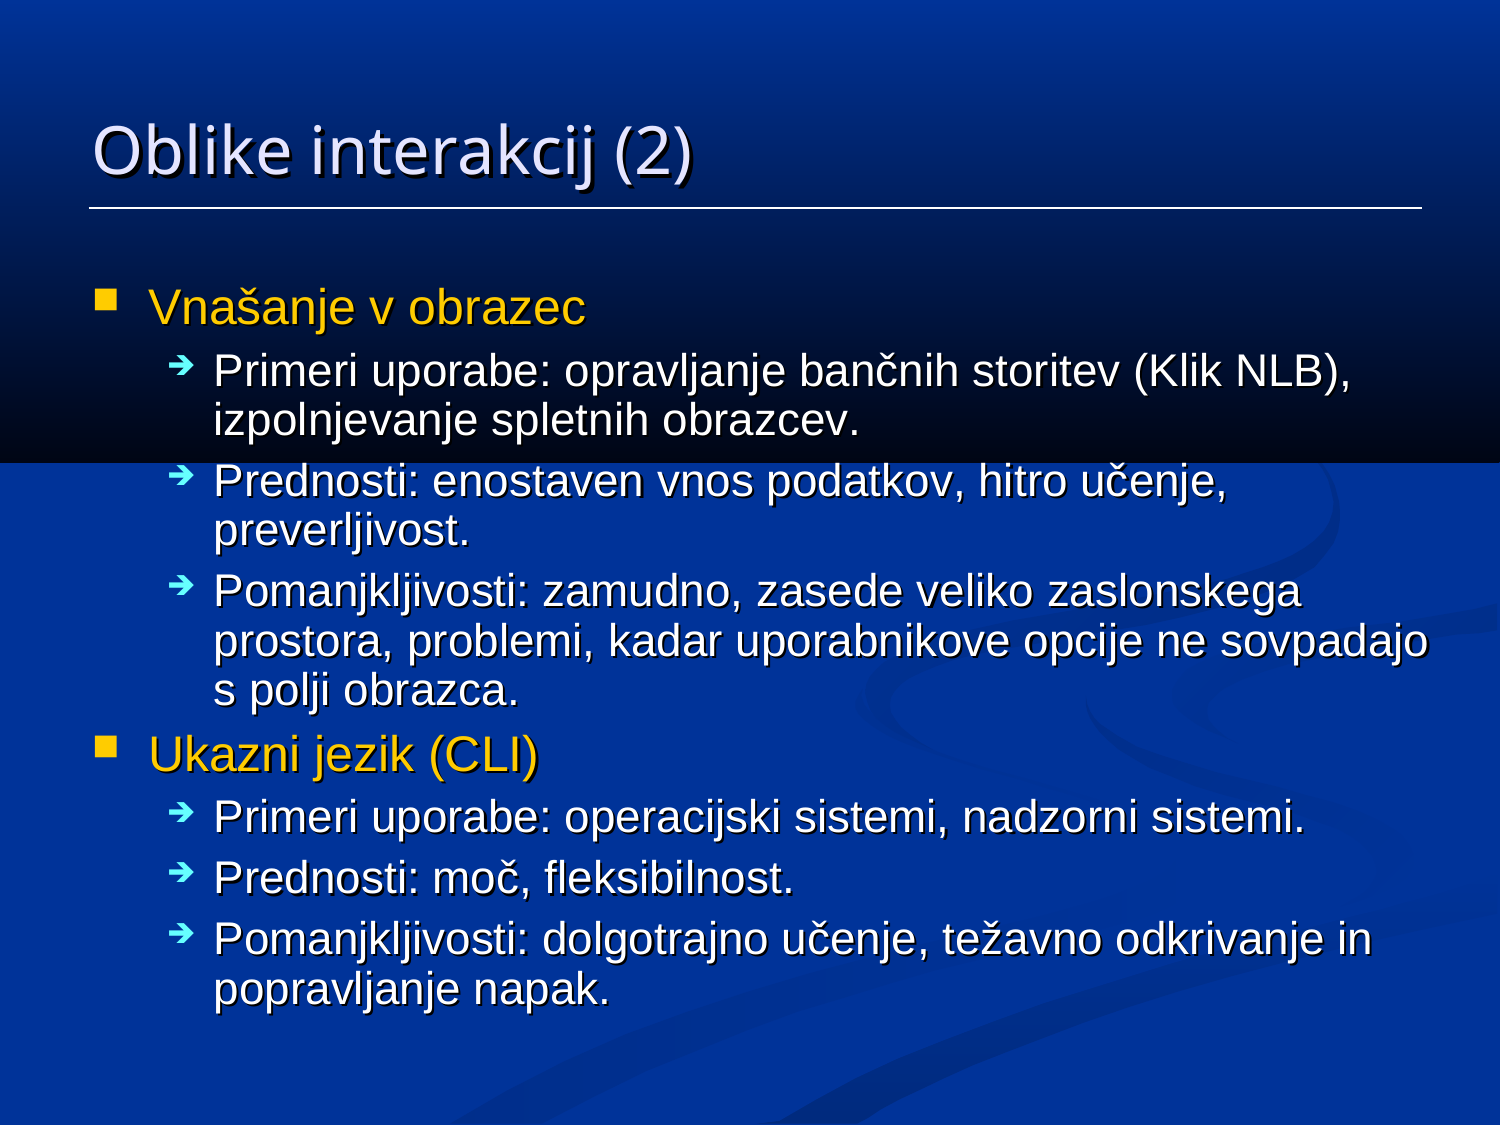

Oblike interakcij (2)
# Vnašanje v obrazec
Primeri uporabe: opravljanje bančnih storitev (Klik NLB), izpolnjevanje spletnih obrazcev.
Prednosti: enostaven vnos podatkov, hitro učenje, preverljivost.
Pomanjkljivosti: zamudno, zasede veliko zaslonskega prostora, problemi, kadar uporabnikove opcije ne sovpadajo s polji obrazca.
Ukazni jezik (CLI)
Primeri uporabe: operacijski sistemi, nadzorni sistemi.
Prednosti: moč, fleksibilnost.
Pomanjkljivosti: dolgotrajno učenje, težavno odkrivanje in popravljanje napak.